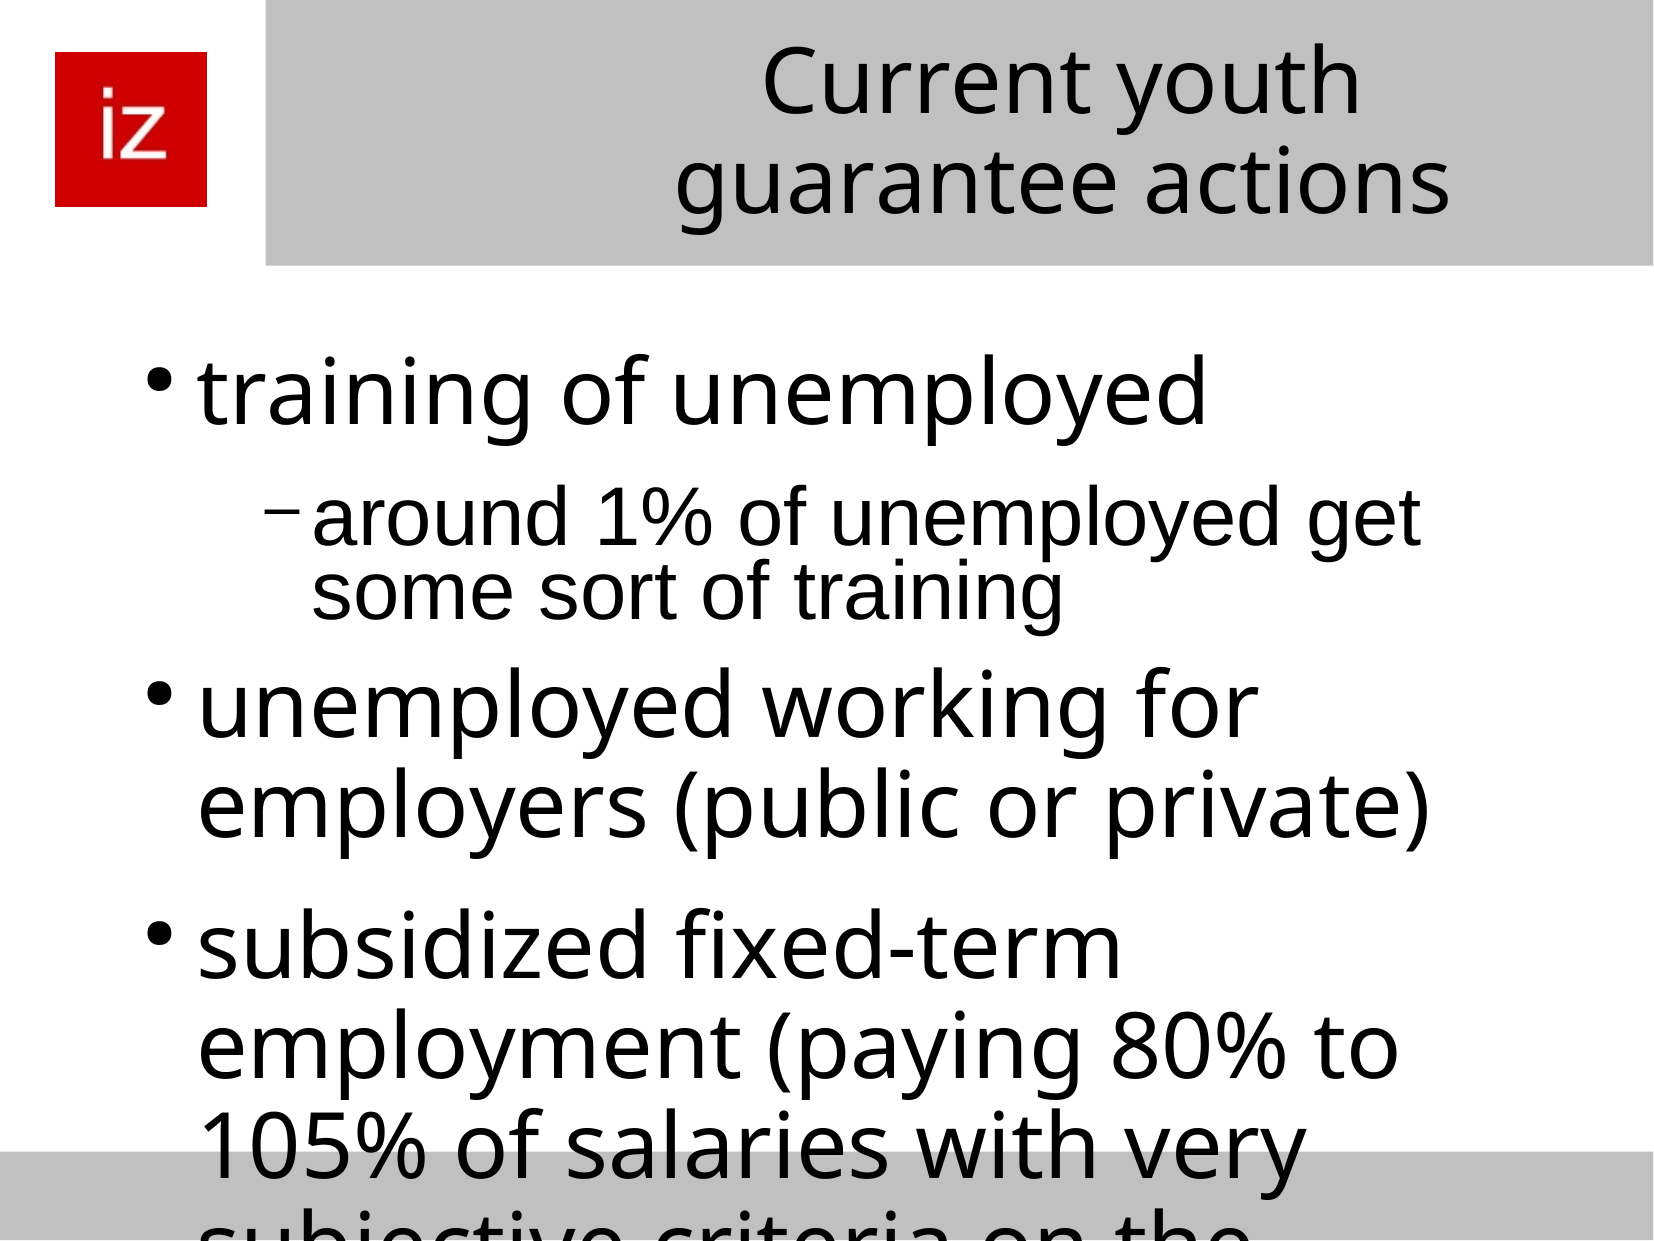

# Current youth guarantee actions
training of unemployed
around 1% of unemployed get some sort of training
unemployed working for employers (public or private)
subsidized fixed-term employment (paying 80% to 105% of salaries with very subjective criteria on the employers)